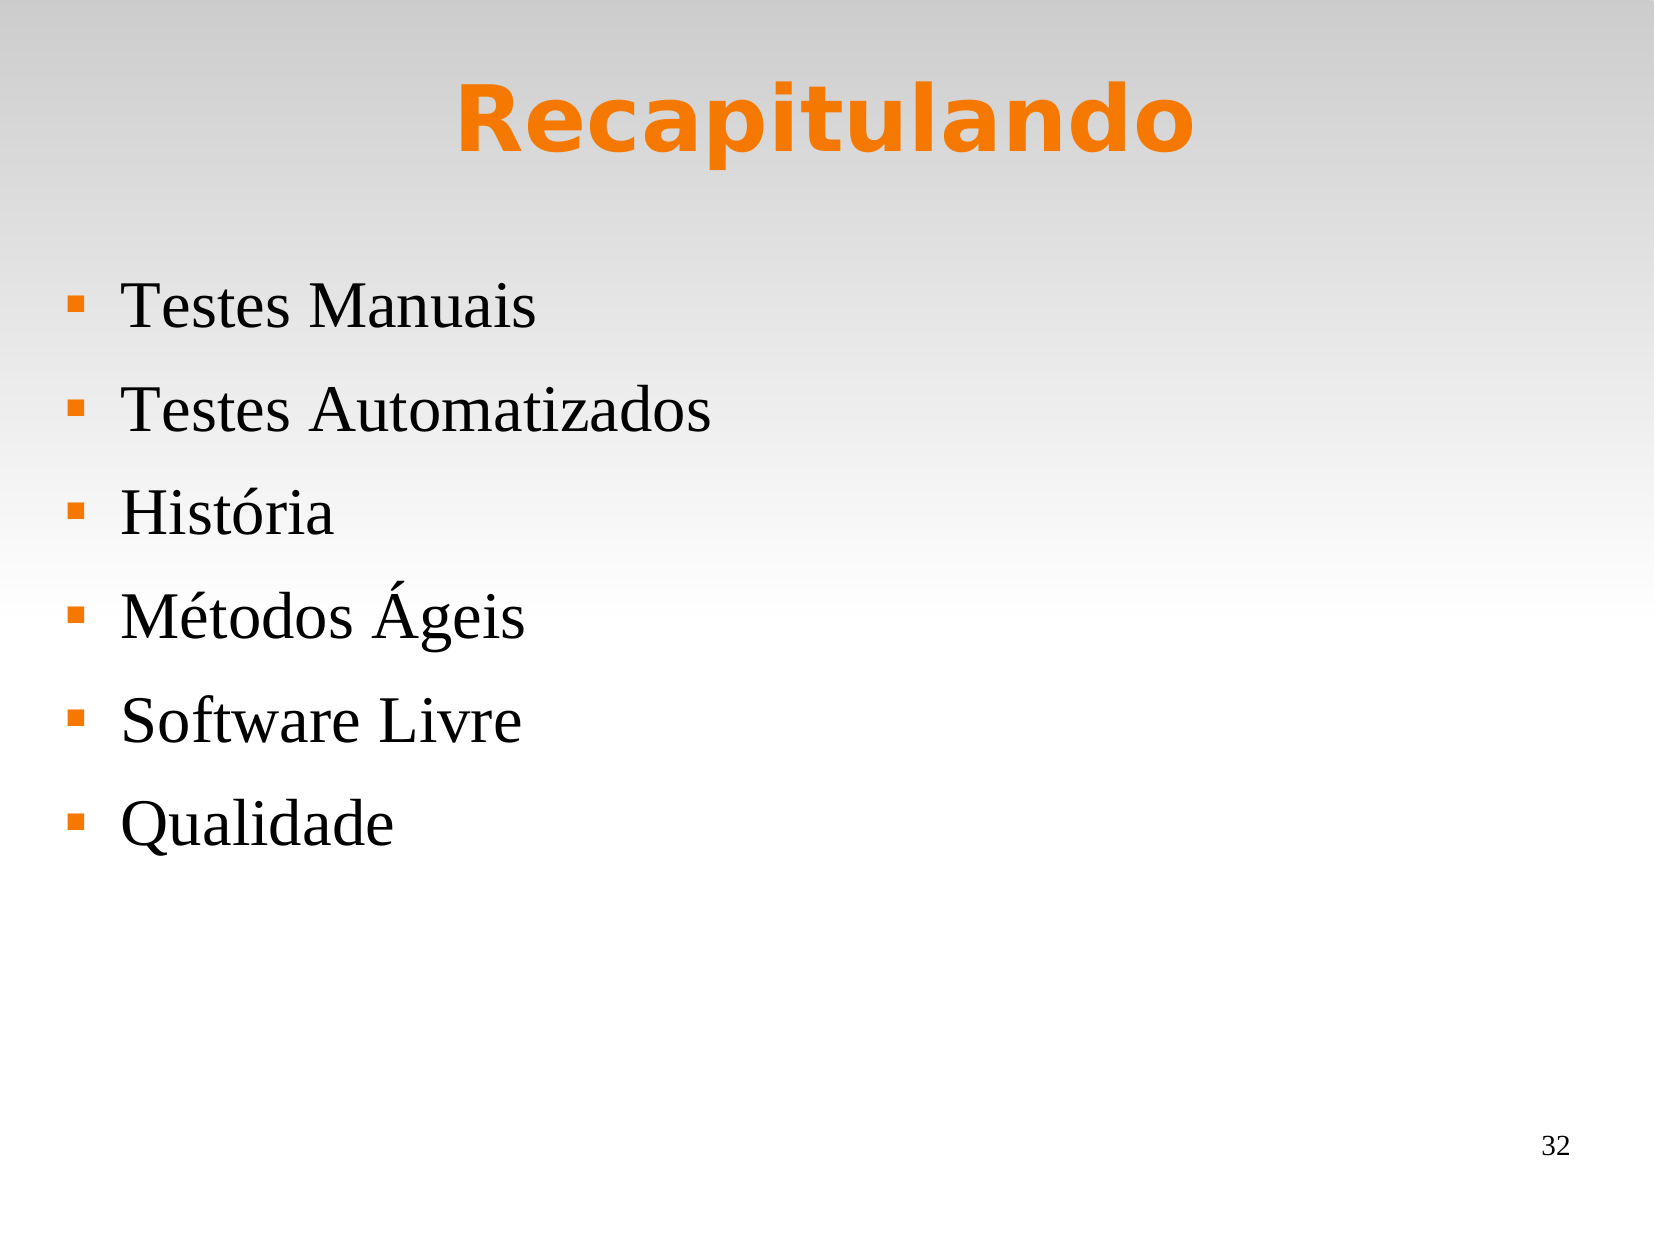

# Recapitulando
Testes Manuais
Testes Automatizados
História
Métodos Ágeis
Software Livre
Qualidade
32